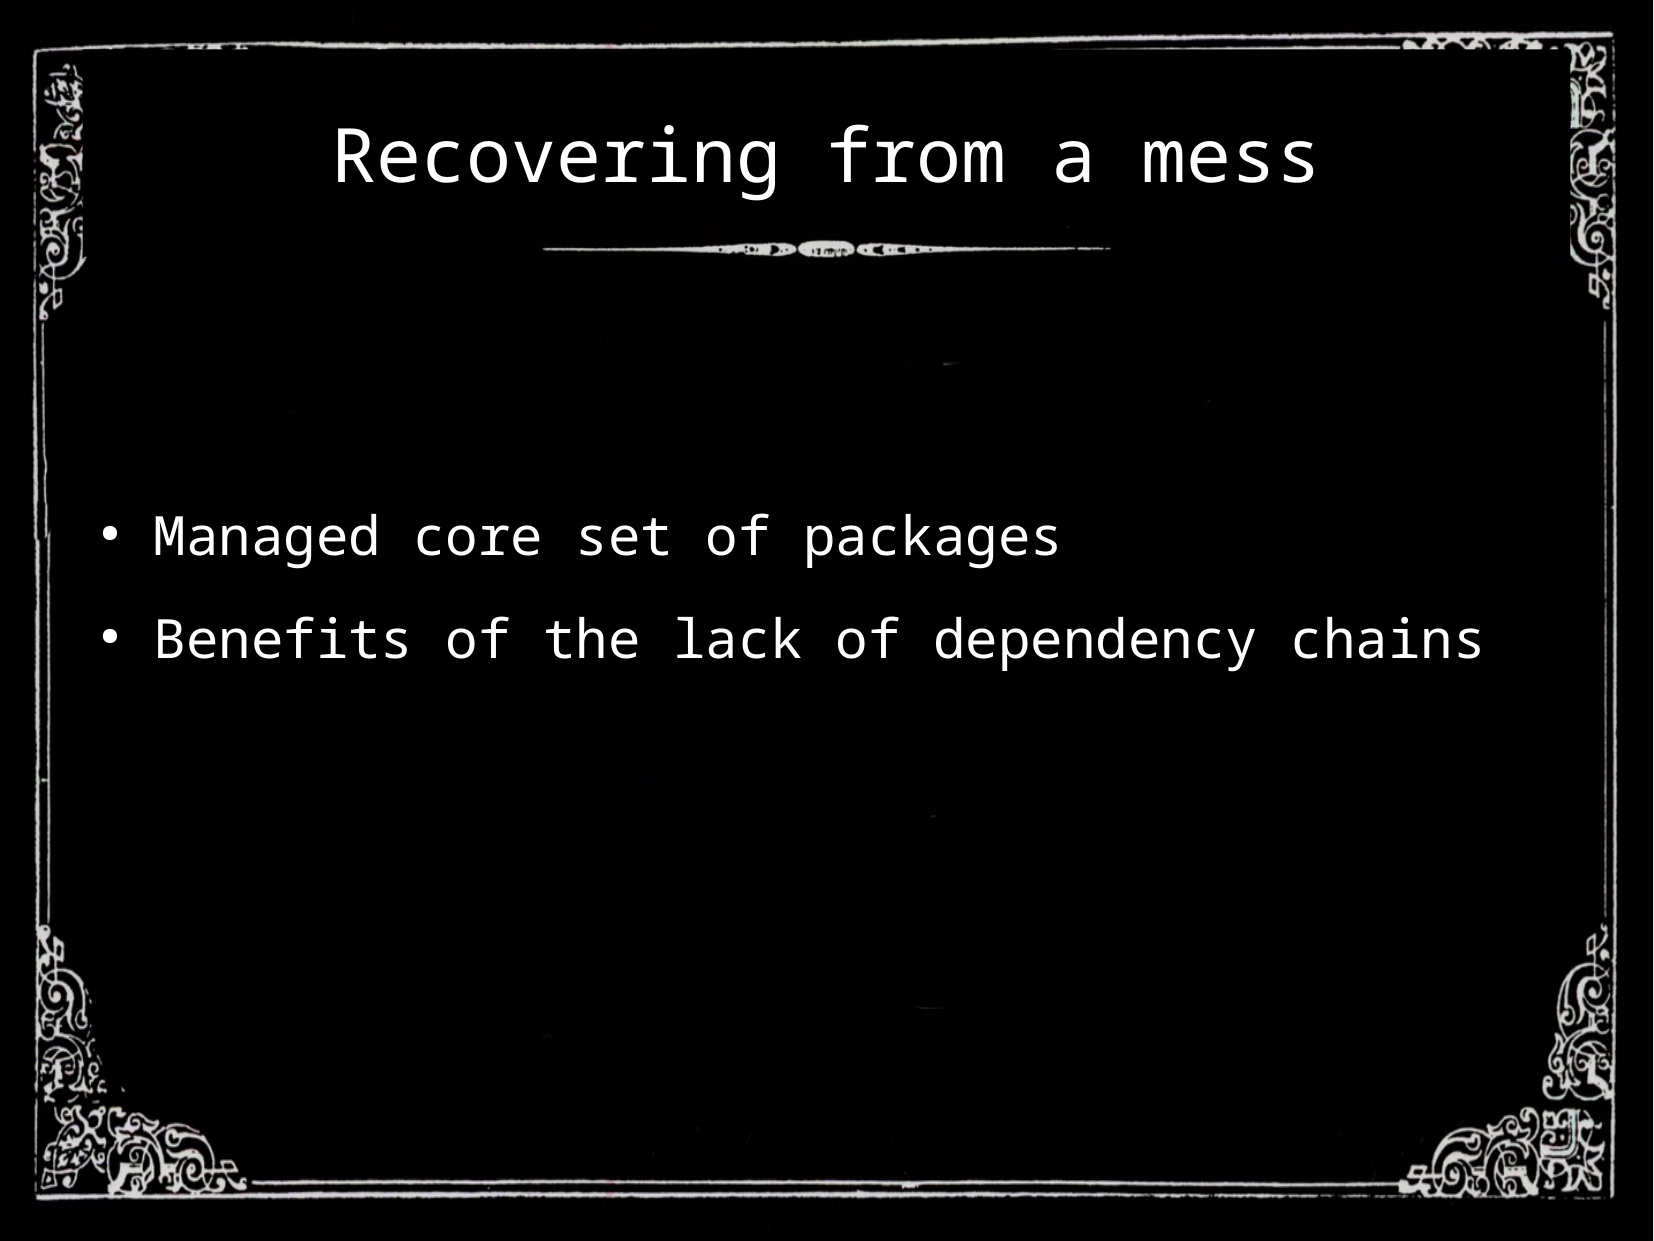

Recovering from a mess
# Managed core set of packages
Benefits of the lack of dependency chains